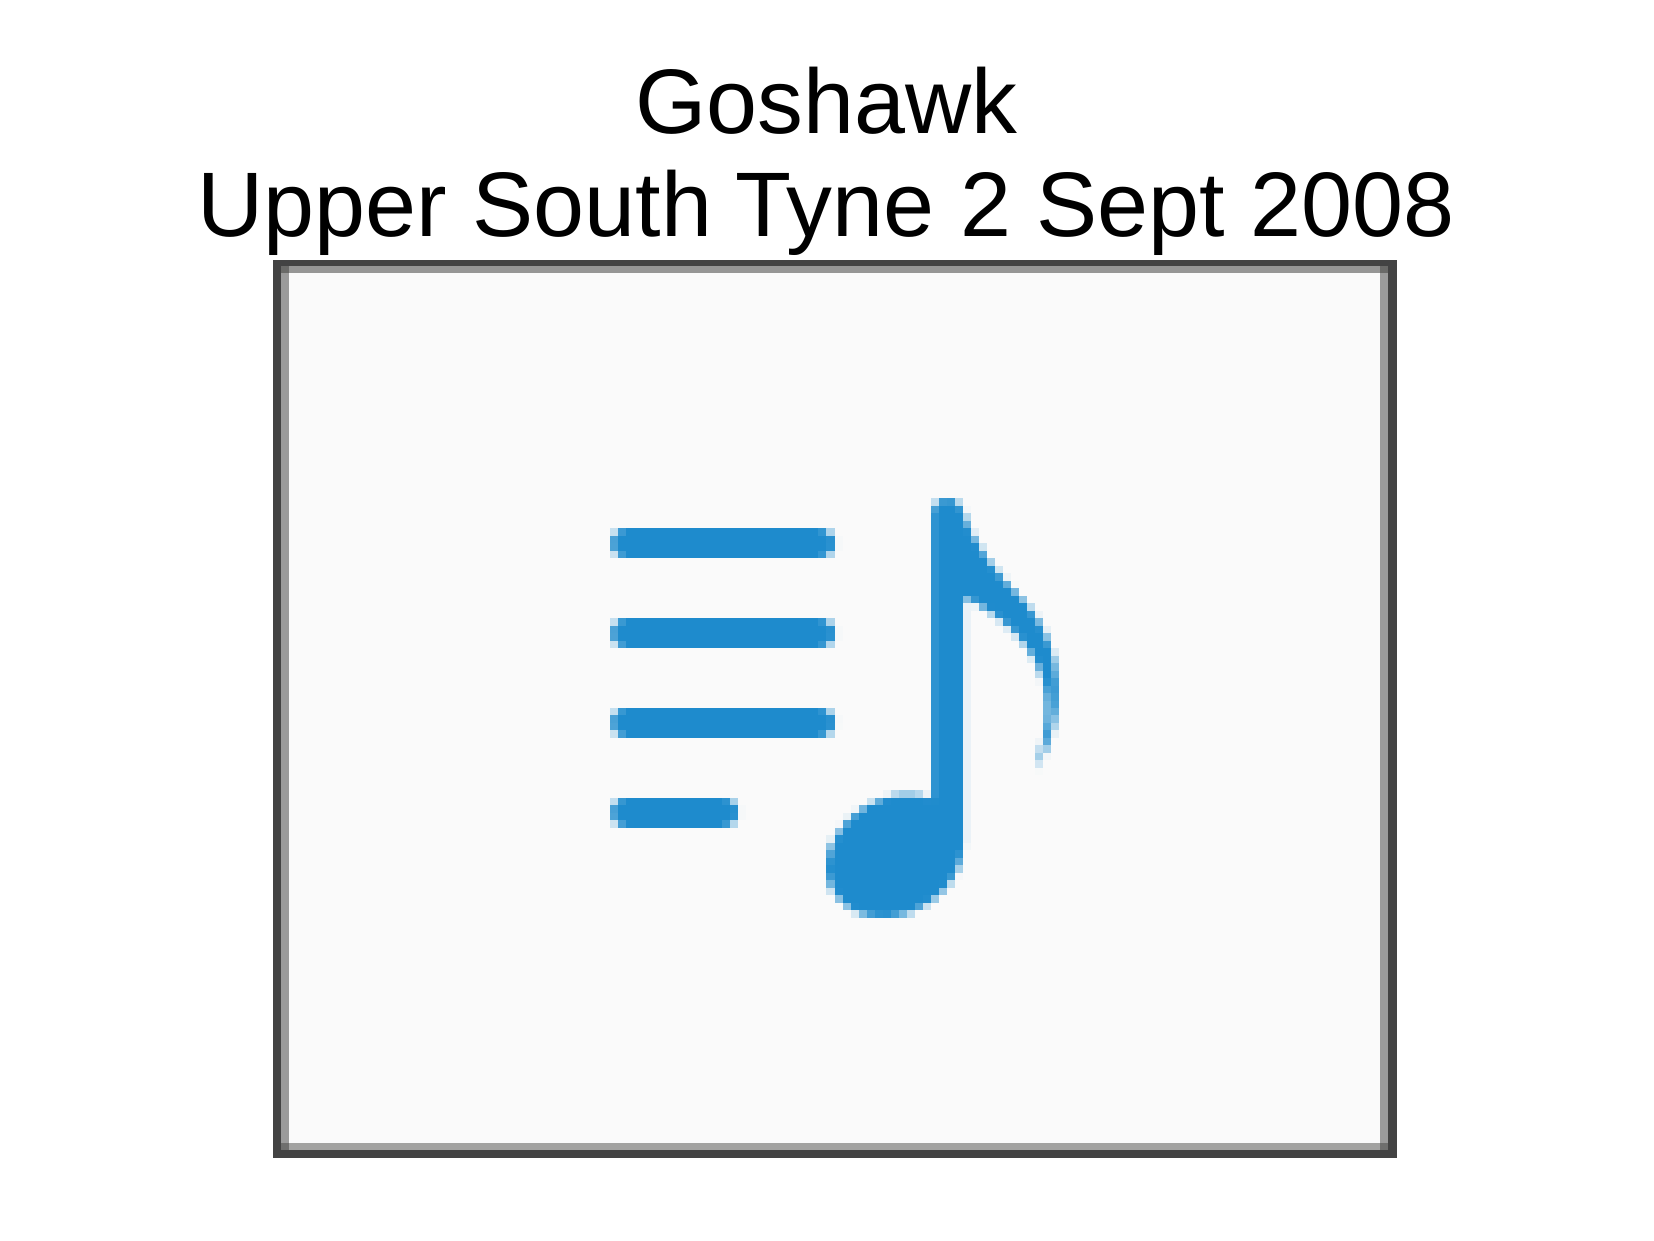

# Goshawk Upper South Tyne 2 Sept 2008